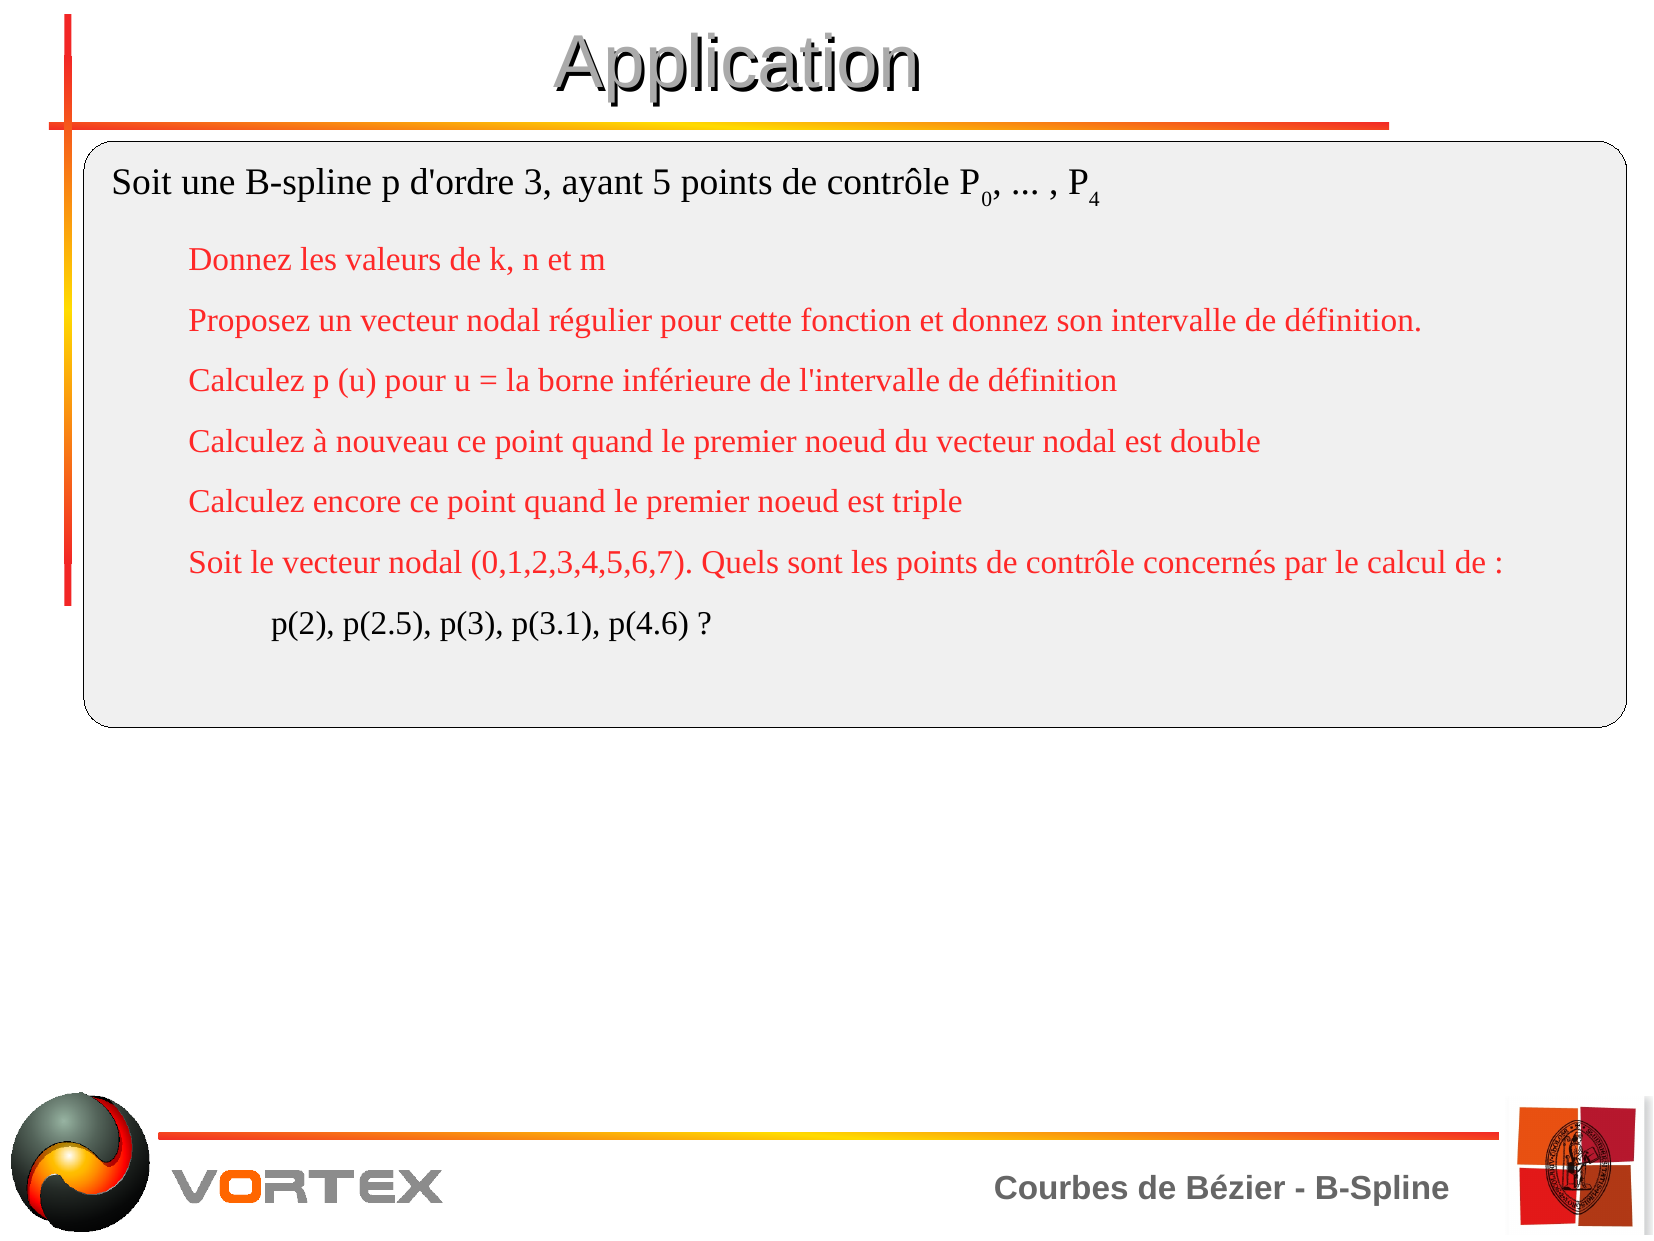

# Application
Soit une B-spline p d'ordre 3, ayant 5 points de contrôle P0, ... , P4
Donnez les valeurs de k, n et m
Proposez un vecteur nodal régulier pour cette fonction et donnez son intervalle de définition.
Calculez p (u) pour u = la borne inférieure de l'intervalle de définition
Calculez à nouveau ce point quand le premier noeud du vecteur nodal est double
Calculez encore ce point quand le premier noeud est triple
Soit le vecteur nodal (0,1,2,3,4,5,6,7). Quels sont les points de contrôle concernés par le calcul de :
p(2), p(2.5), p(3), p(3.1), p(4.6) ?